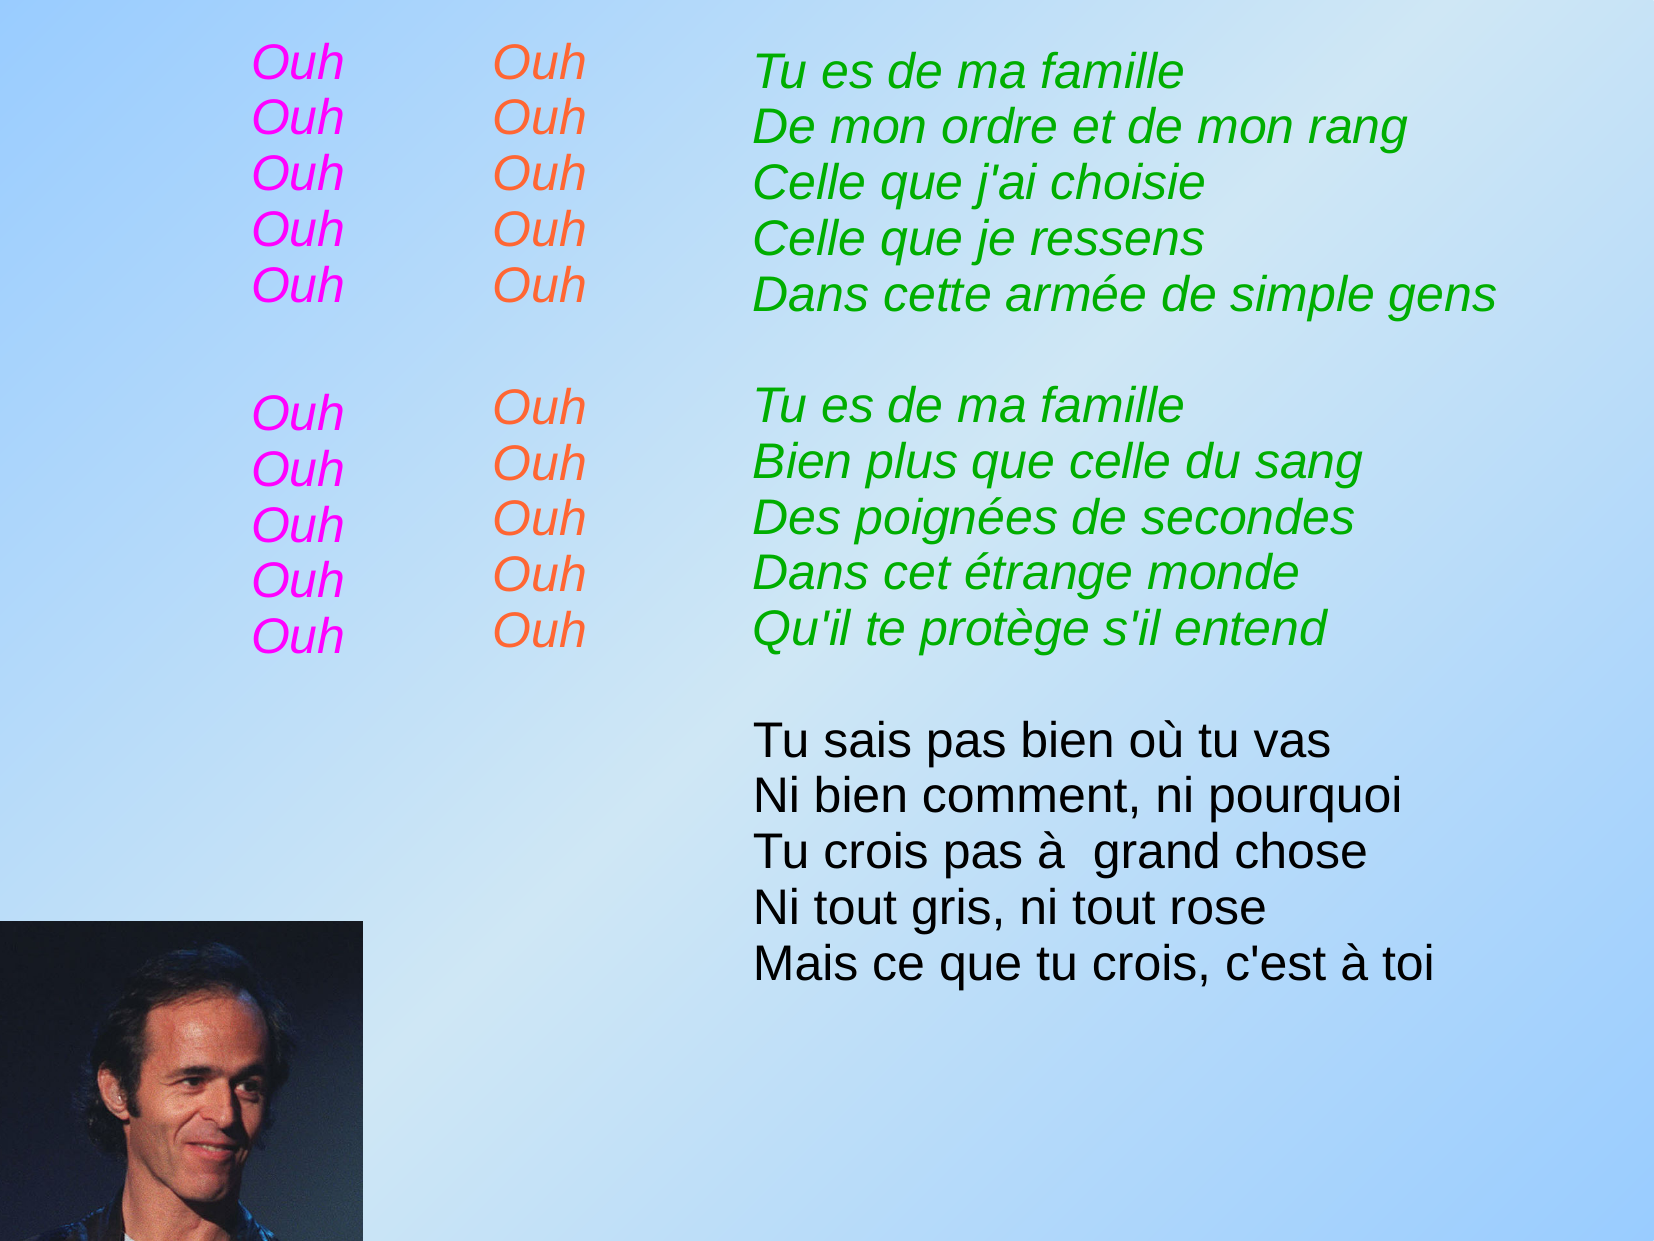

Ouh
Ouh
Ouh
Ouh
Ouh
Ouh
Ouh
Ouh
Ouh
Ouh
Tu es de ma famille
De mon ordre et de mon rang
Celle que j'ai choisie
Celle que je ressens
Dans cette armée de simple gens
Tu es de ma famille
Bien plus que celle du sang
Des poignées de secondes
Dans cet étrange monde
Qu'il te protège s'il entend
Tu sais pas bien où tu vas
Ni bien comment, ni pourquoi
Tu crois pas à grand chose
Ni tout gris, ni tout rose
Mais ce que tu crois, c'est à toi
Ouh
Ouh
Ouh
Ouh
Ouh
Ouh
Ouh
Ouh
Ouh
Ouh